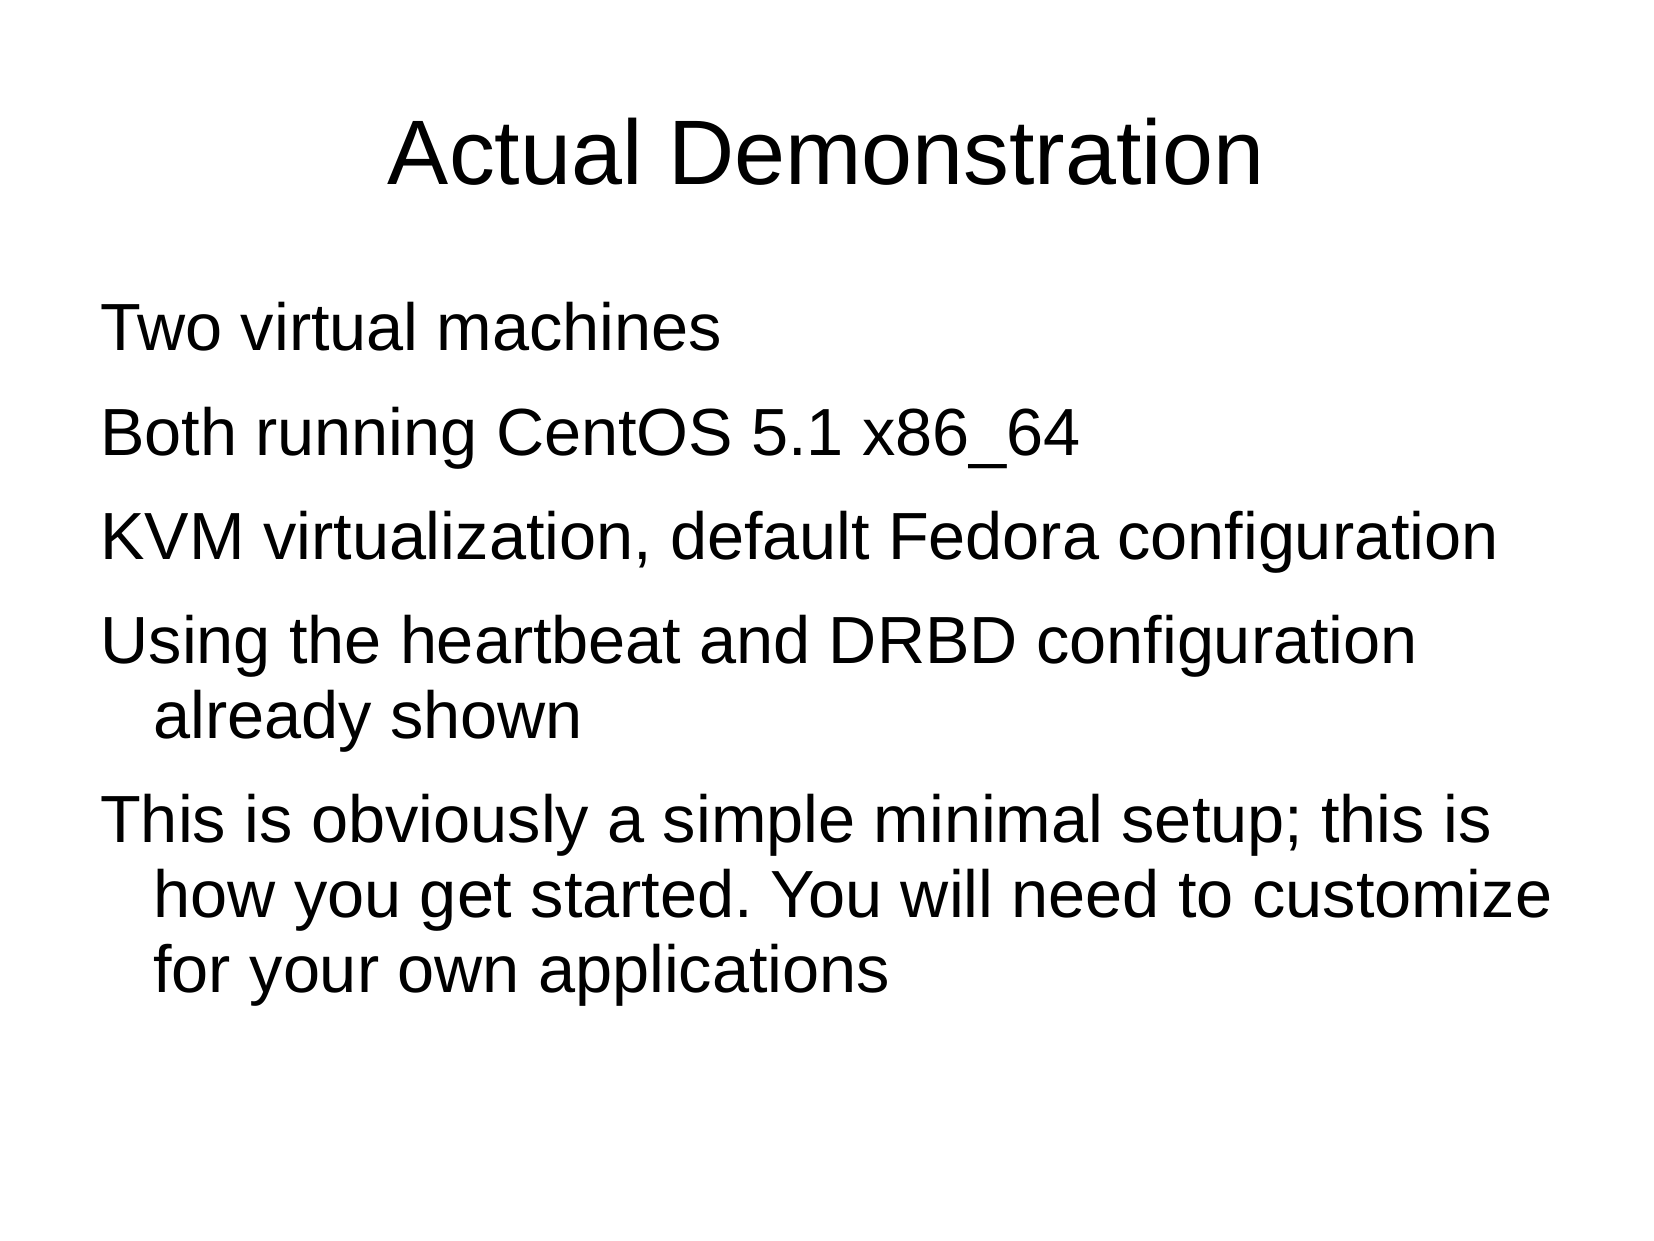

# Actual Demonstration
Two virtual machines
Both running CentOS 5.1 x86_64
KVM virtualization, default Fedora configuration
Using the heartbeat and DRBD configuration already shown
This is obviously a simple minimal setup; this is how you get started. You will need to customize for your own applications